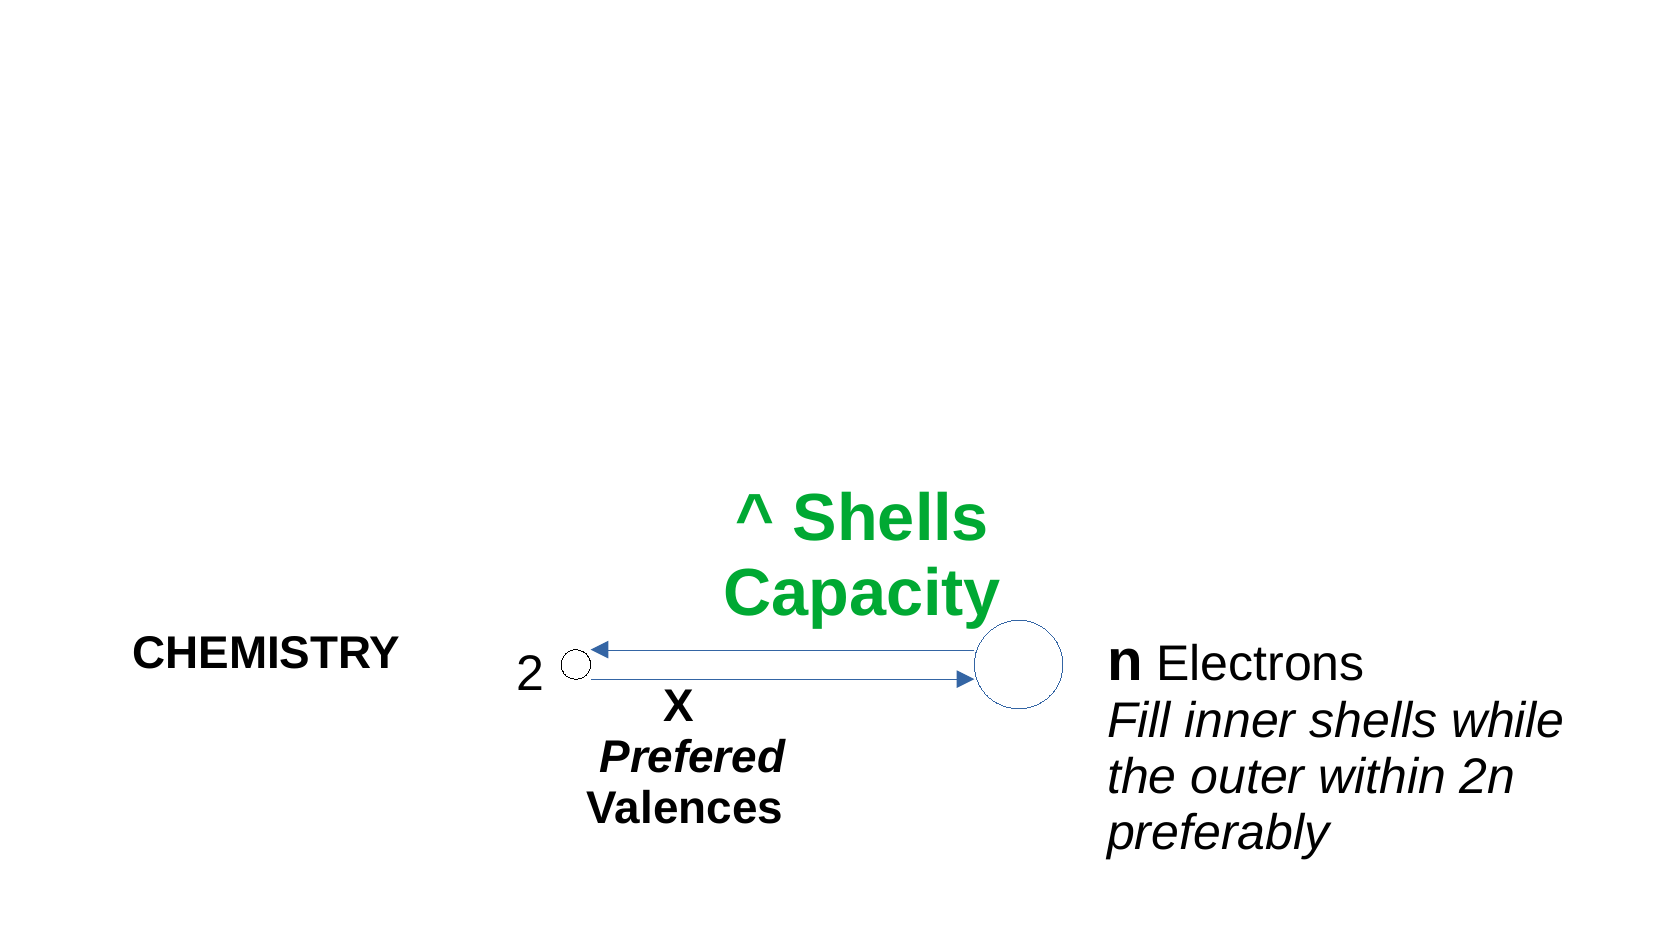

^ Shells
Capacity
CHEMISTRY
n Electrons
Fill inner shells while the outer within 2n
preferably
2
 X
 Prefered
 Valences